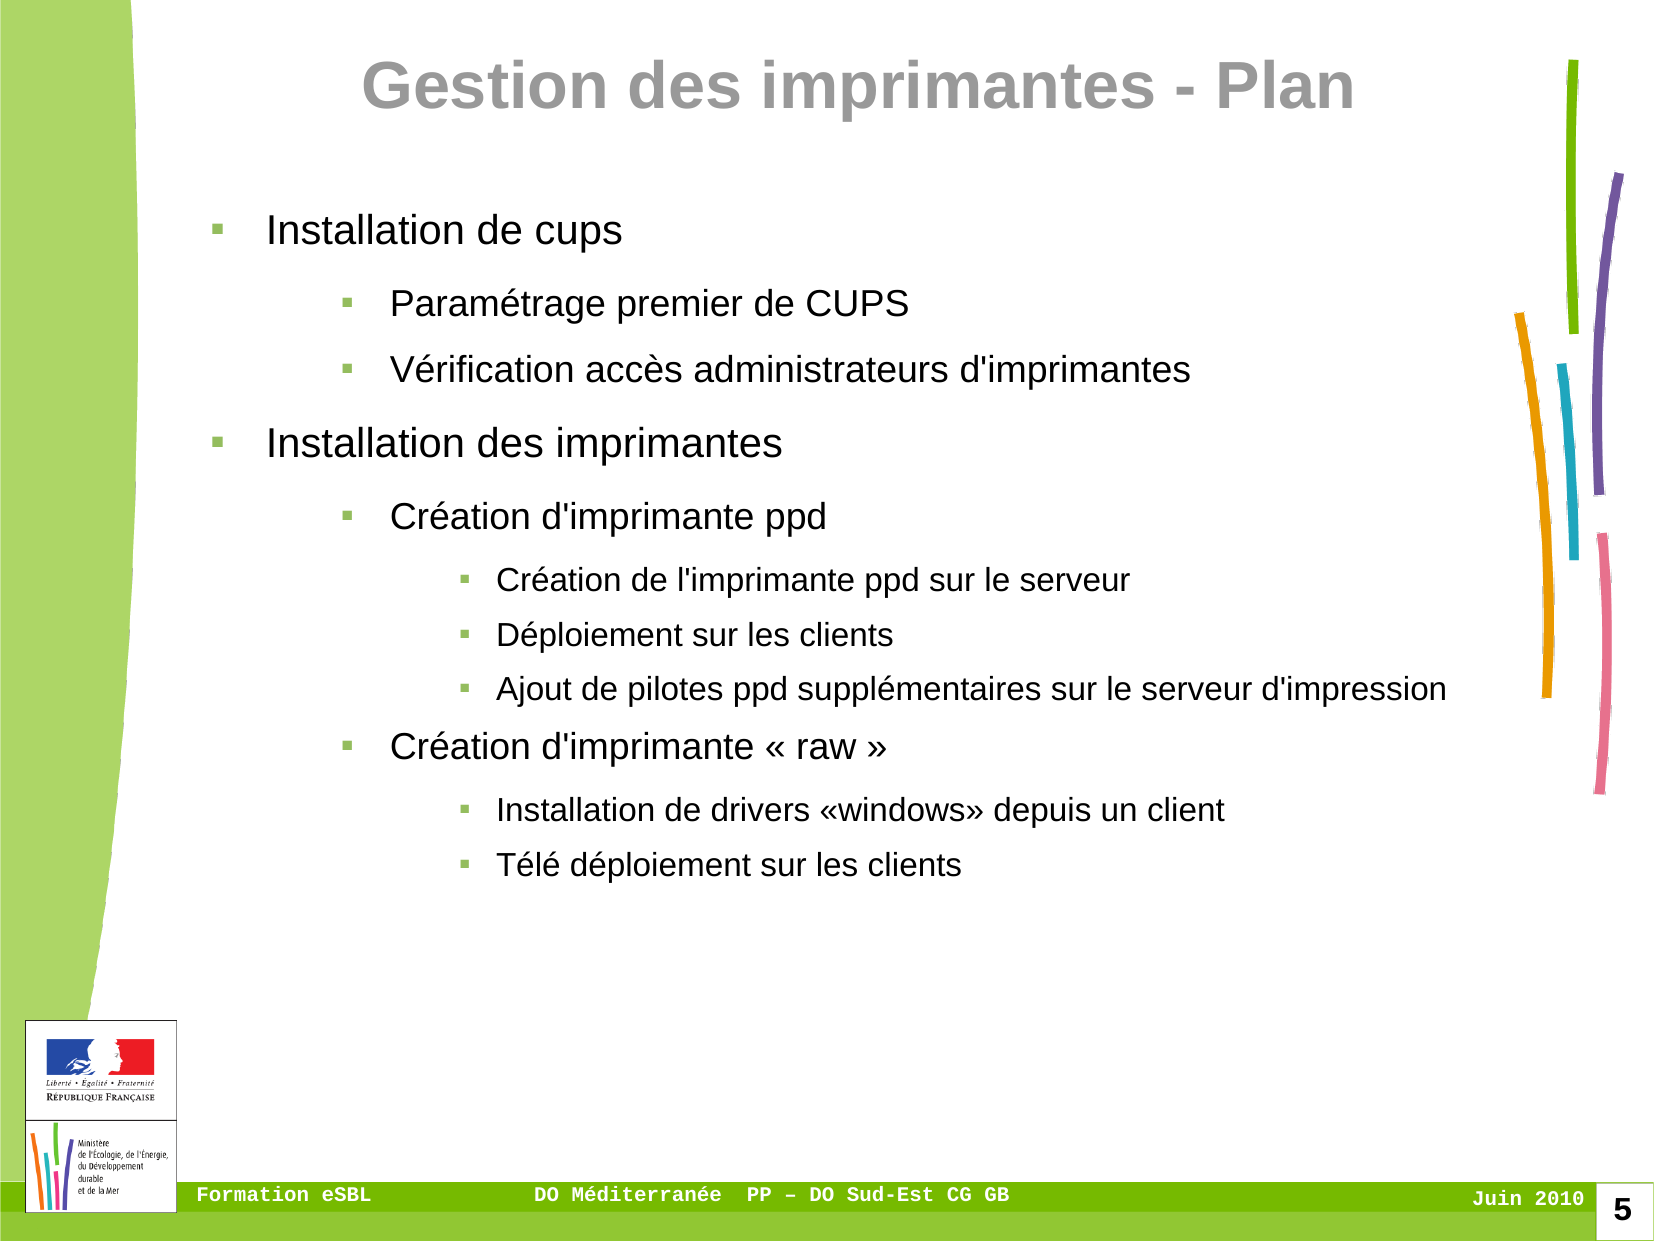

# Gestion des imprimantes - Plan
Installation de cups
Paramétrage premier de CUPS
Vérification accès administrateurs d'imprimantes
Installation des imprimantes
Création d'imprimante ppd
Création de l'imprimante ppd sur le serveur
Déploiement sur les clients
Ajout de pilotes ppd supplémentaires sur le serveur d'impression
Création d'imprimante « raw »
Installation de drivers «windows» depuis un client
Télé déploiement sur les clients
5